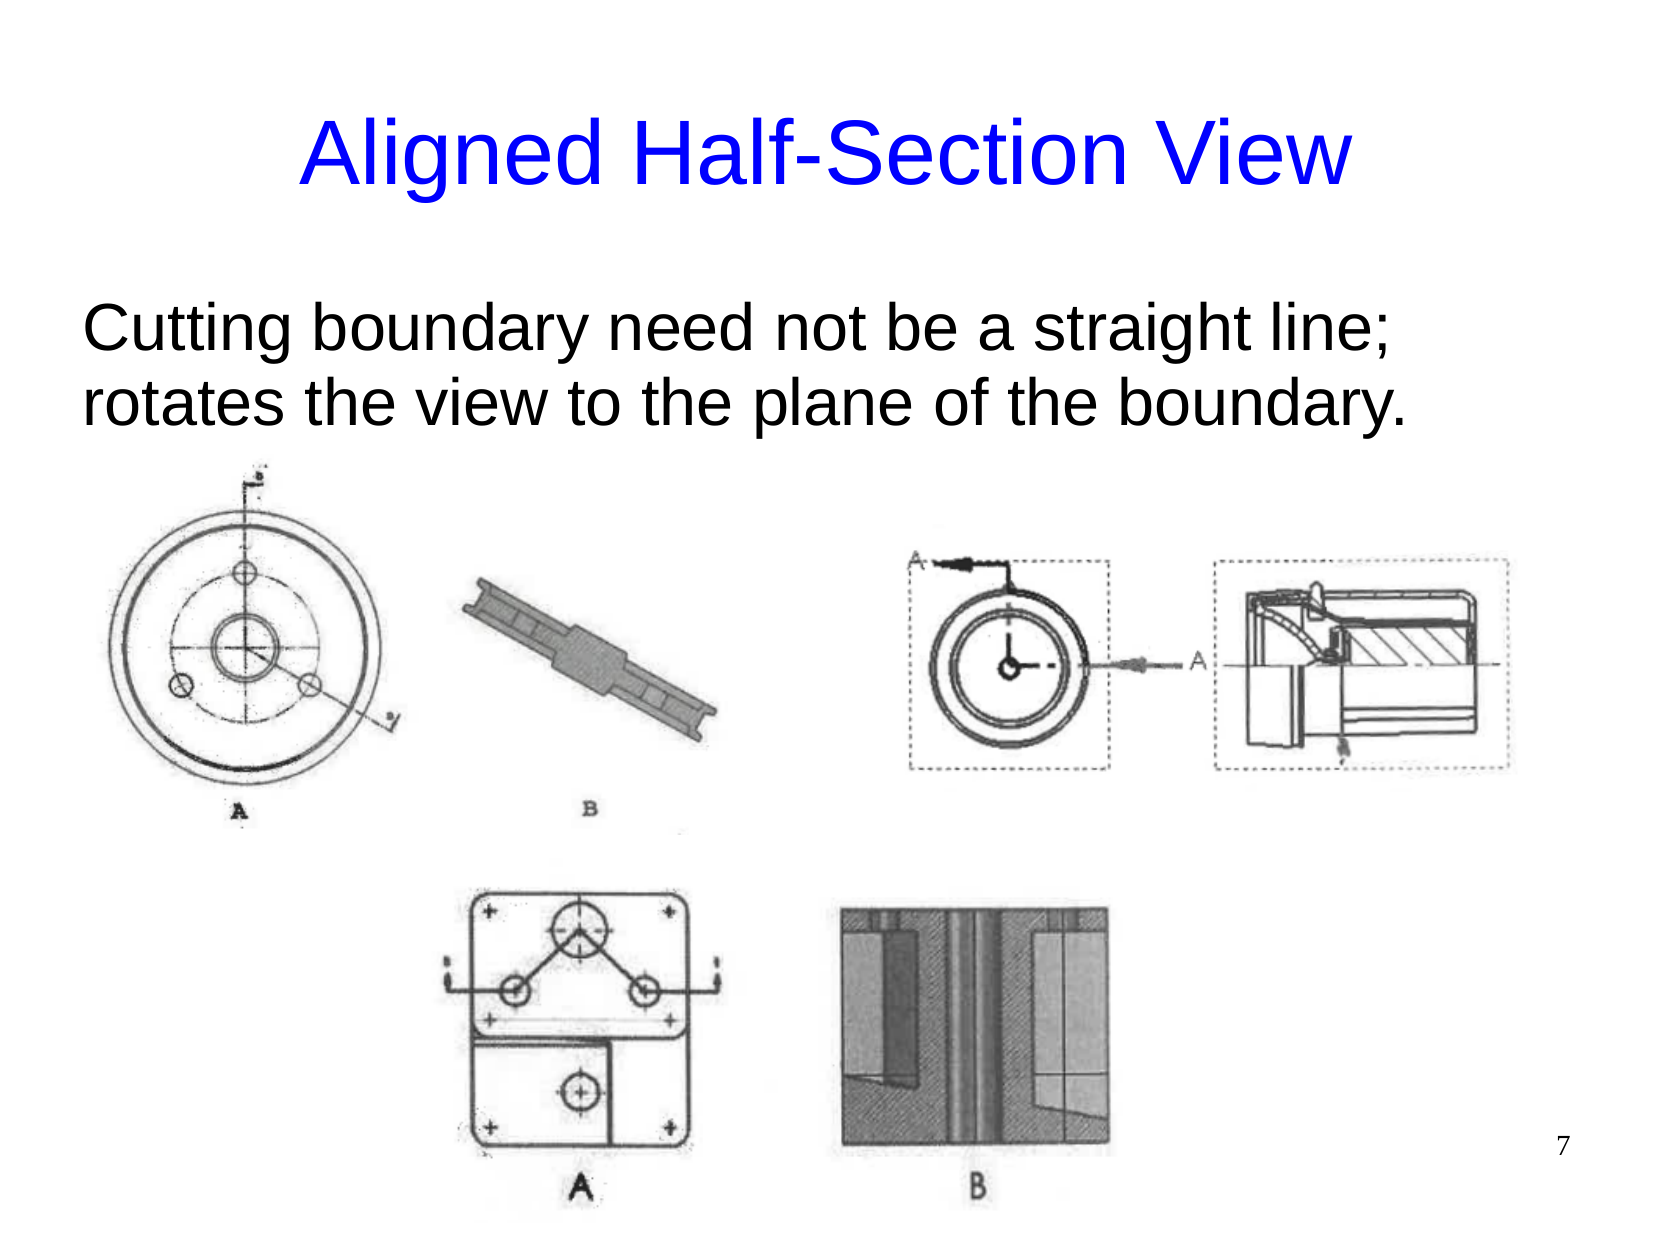

# Aligned Half-Section View
Cutting boundary need not be a straight line; rotates the view to the plane of the boundary.
7